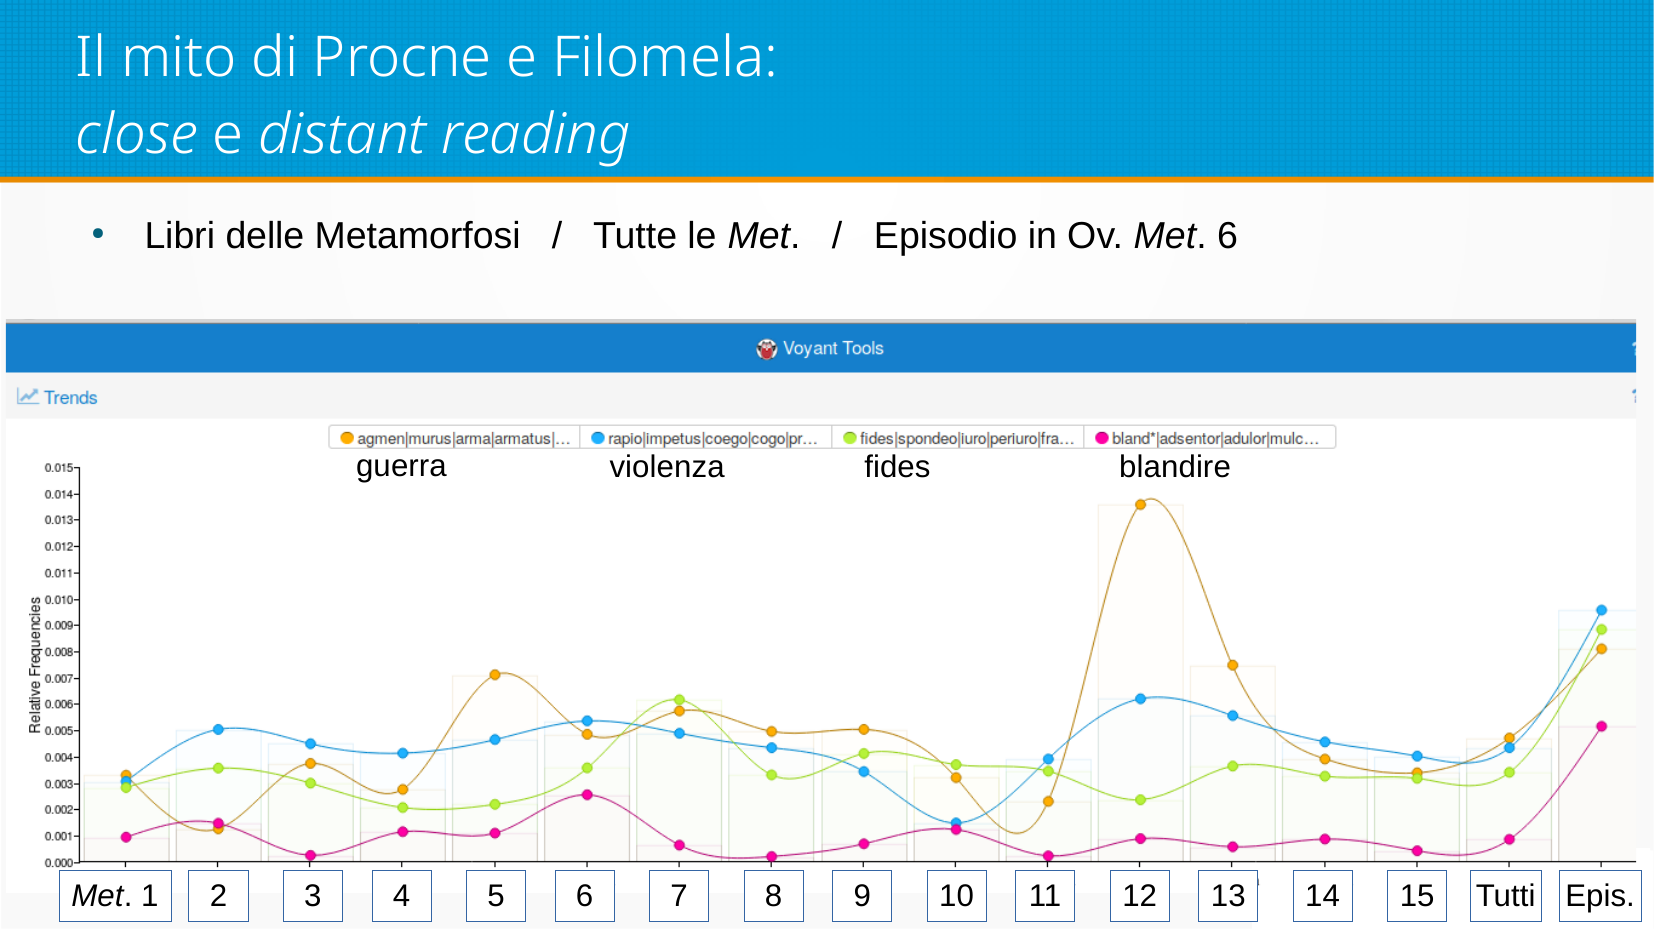

# Il mito di Procne e Filomela: close e distant reading
Libri delle Metamorfosi / Tutte le Met. / Episodio in Ov. Met. 6
guerra
violenza
fides
blandire
Met. 1
2
3
4
5
6
7
8
9
10
11
12
13
14
15
Tutti
Epis.